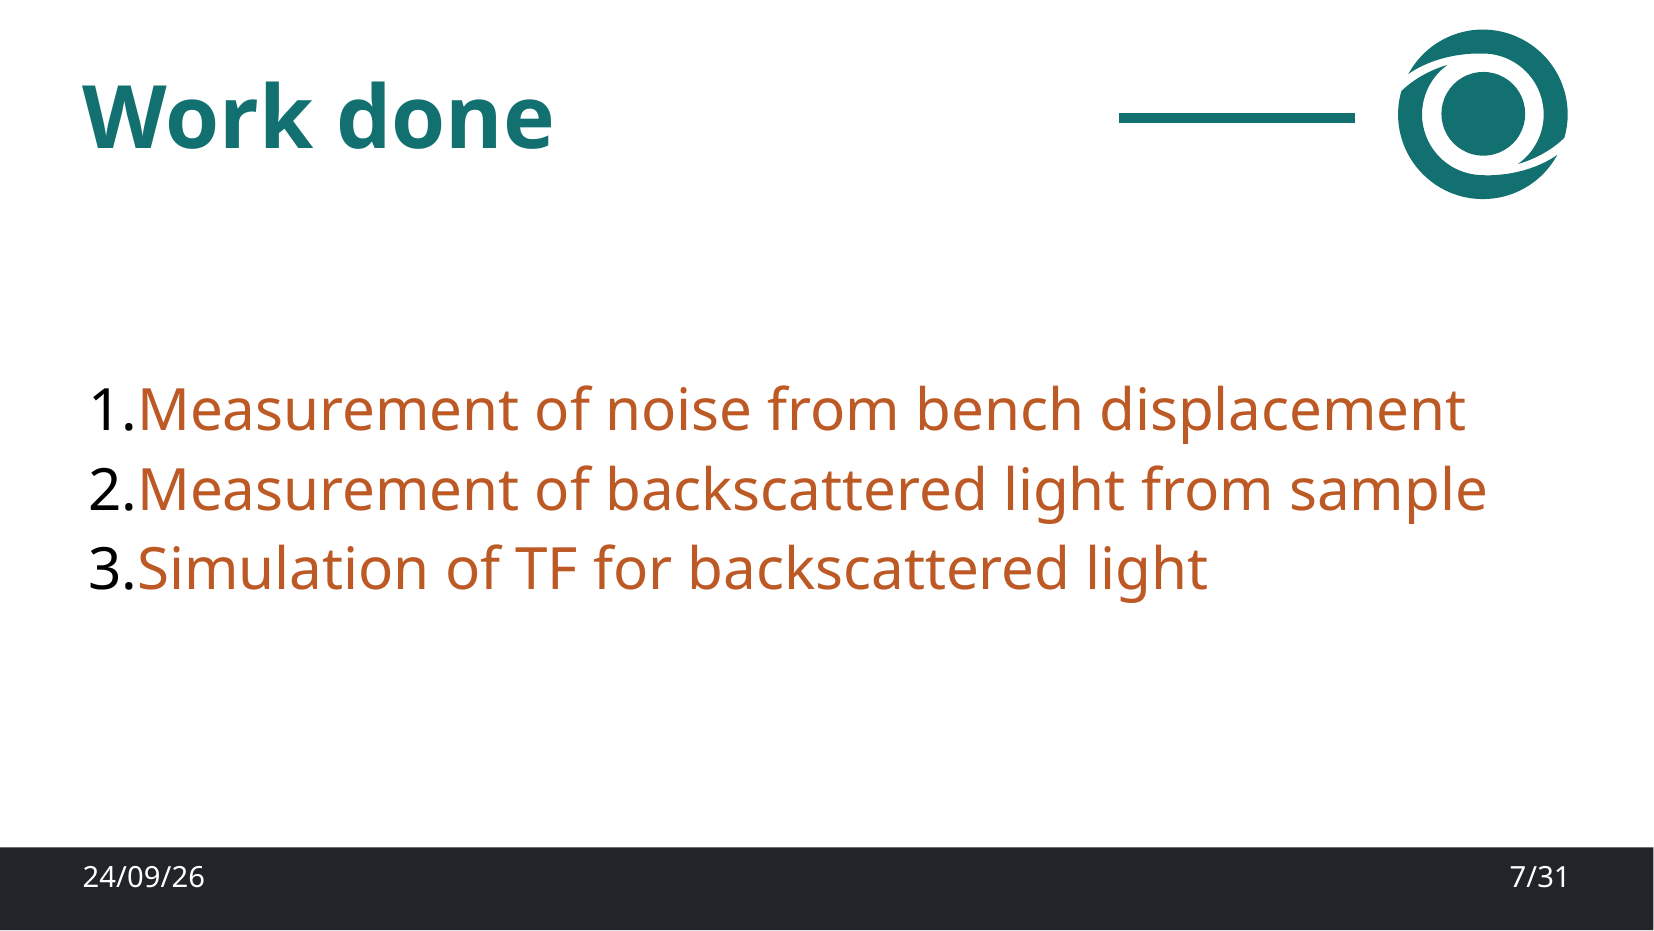

# Work done
Measurement of noise from bench displacement
Measurement of backscattered light from sample
Simulation of TF for backscattered light
7